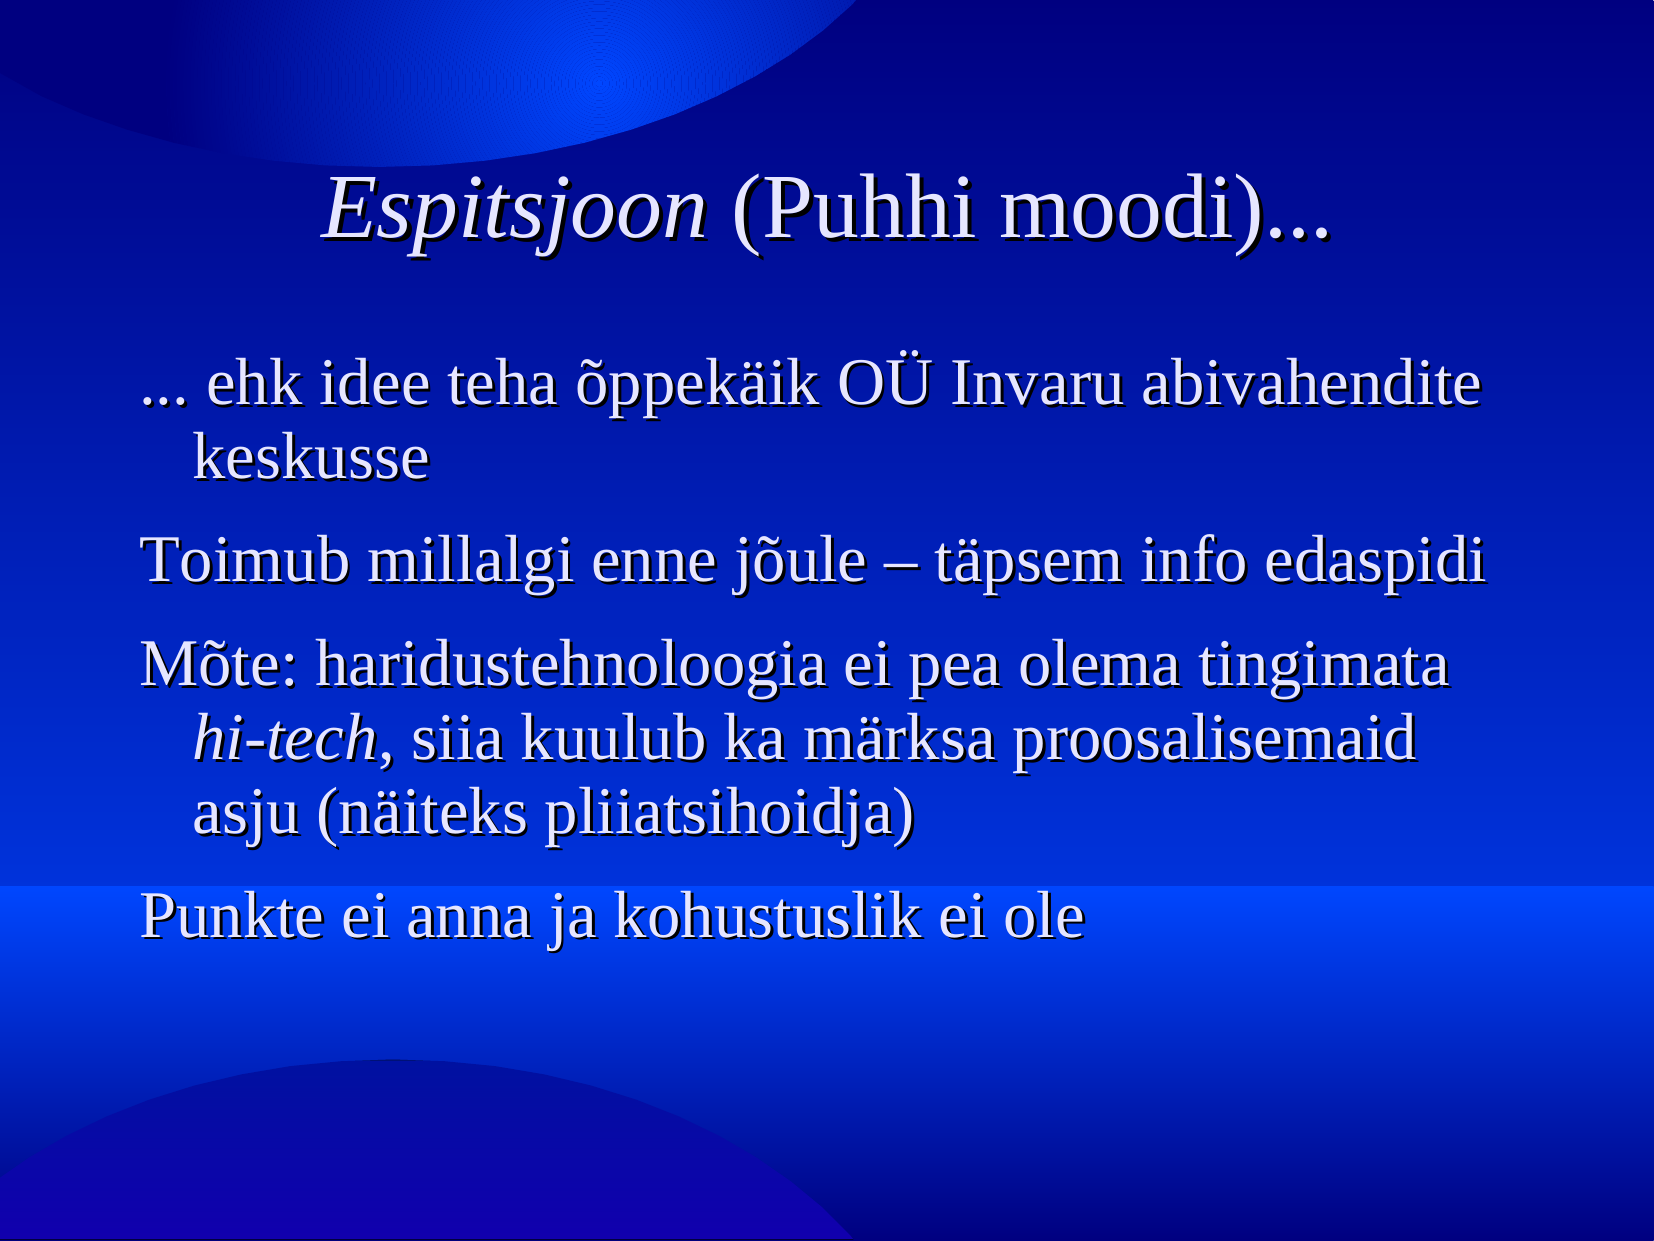

# Espitsjoon (Puhhi moodi)...
... ehk idee teha õppekäik OÜ Invaru abivahendite keskusse
Toimub millalgi enne jõule – täpsem info edaspidi
Mõte: haridustehnoloogia ei pea olema tingimata hi-tech, siia kuulub ka märksa proosalisemaid asju (näiteks pliiatsihoidja)
Punkte ei anna ja kohustuslik ei ole